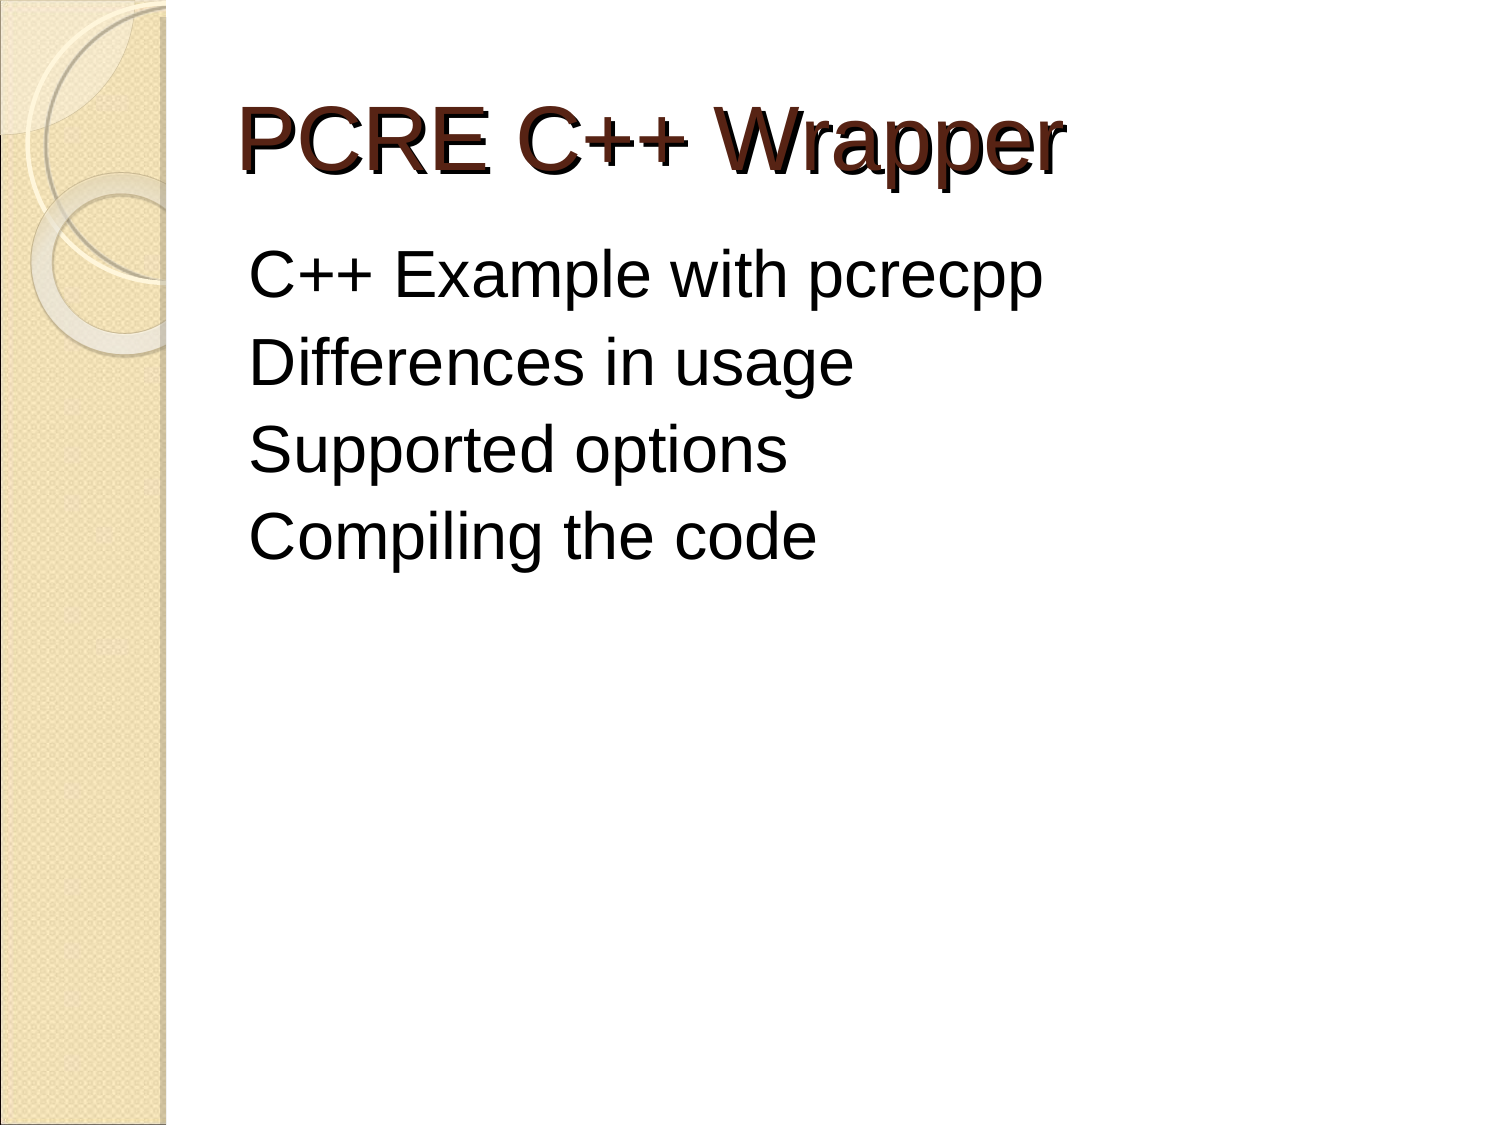

# PCRE C++ Wrapper
C++ Example with pcrecpp
Differences in usage
Supported options
Compiling the code